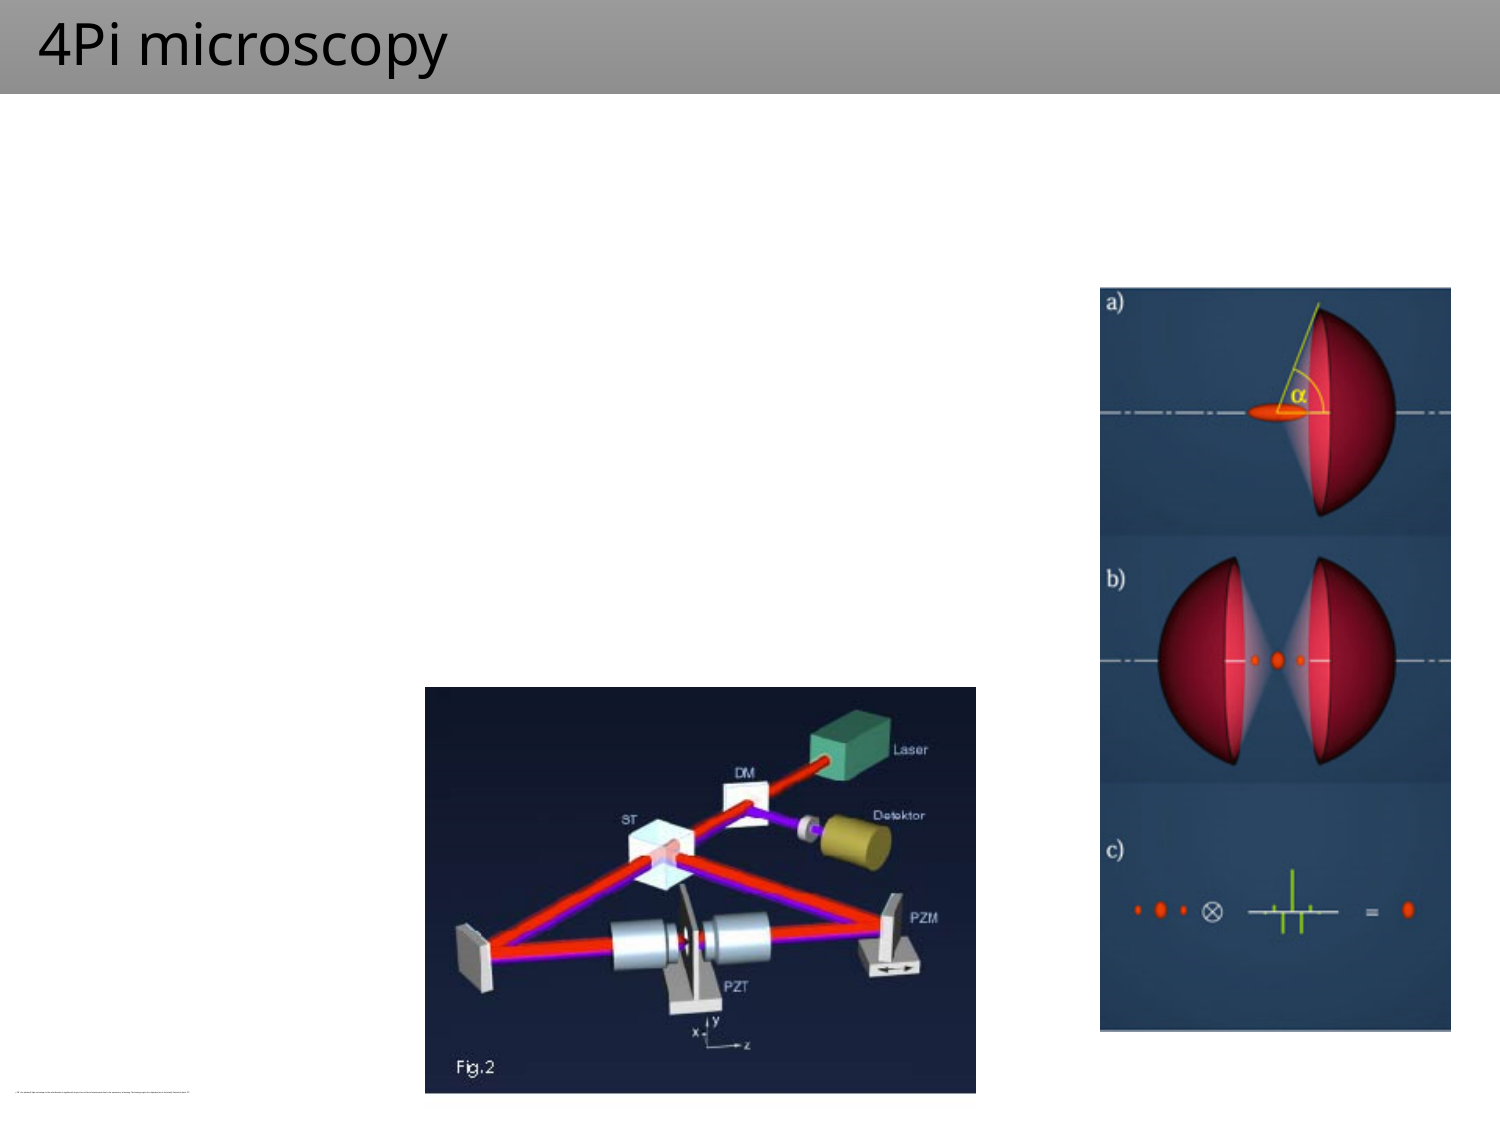

# 4Pi microscopy
PSF of a (confocal) light microscope in the axial direction is significantly larger than its lateral counterparts due to the asymmetry in focusing. The focusing angle of an objective lens is technically limited to about 70°
Allowing the illumination wavefronts to constructively interfere in the sample produces a main focal spot that is sharper in the z-direction by about 3-4 times (4Pi of type A).
 A similar improvement is obtained if the lenses add their collected fluorescence wavefronts in a common point detector (4Pi of type B). Doing both together is best, of course, and leads to a 5-7-fold improvement of resolution along z (4Pi of type C)